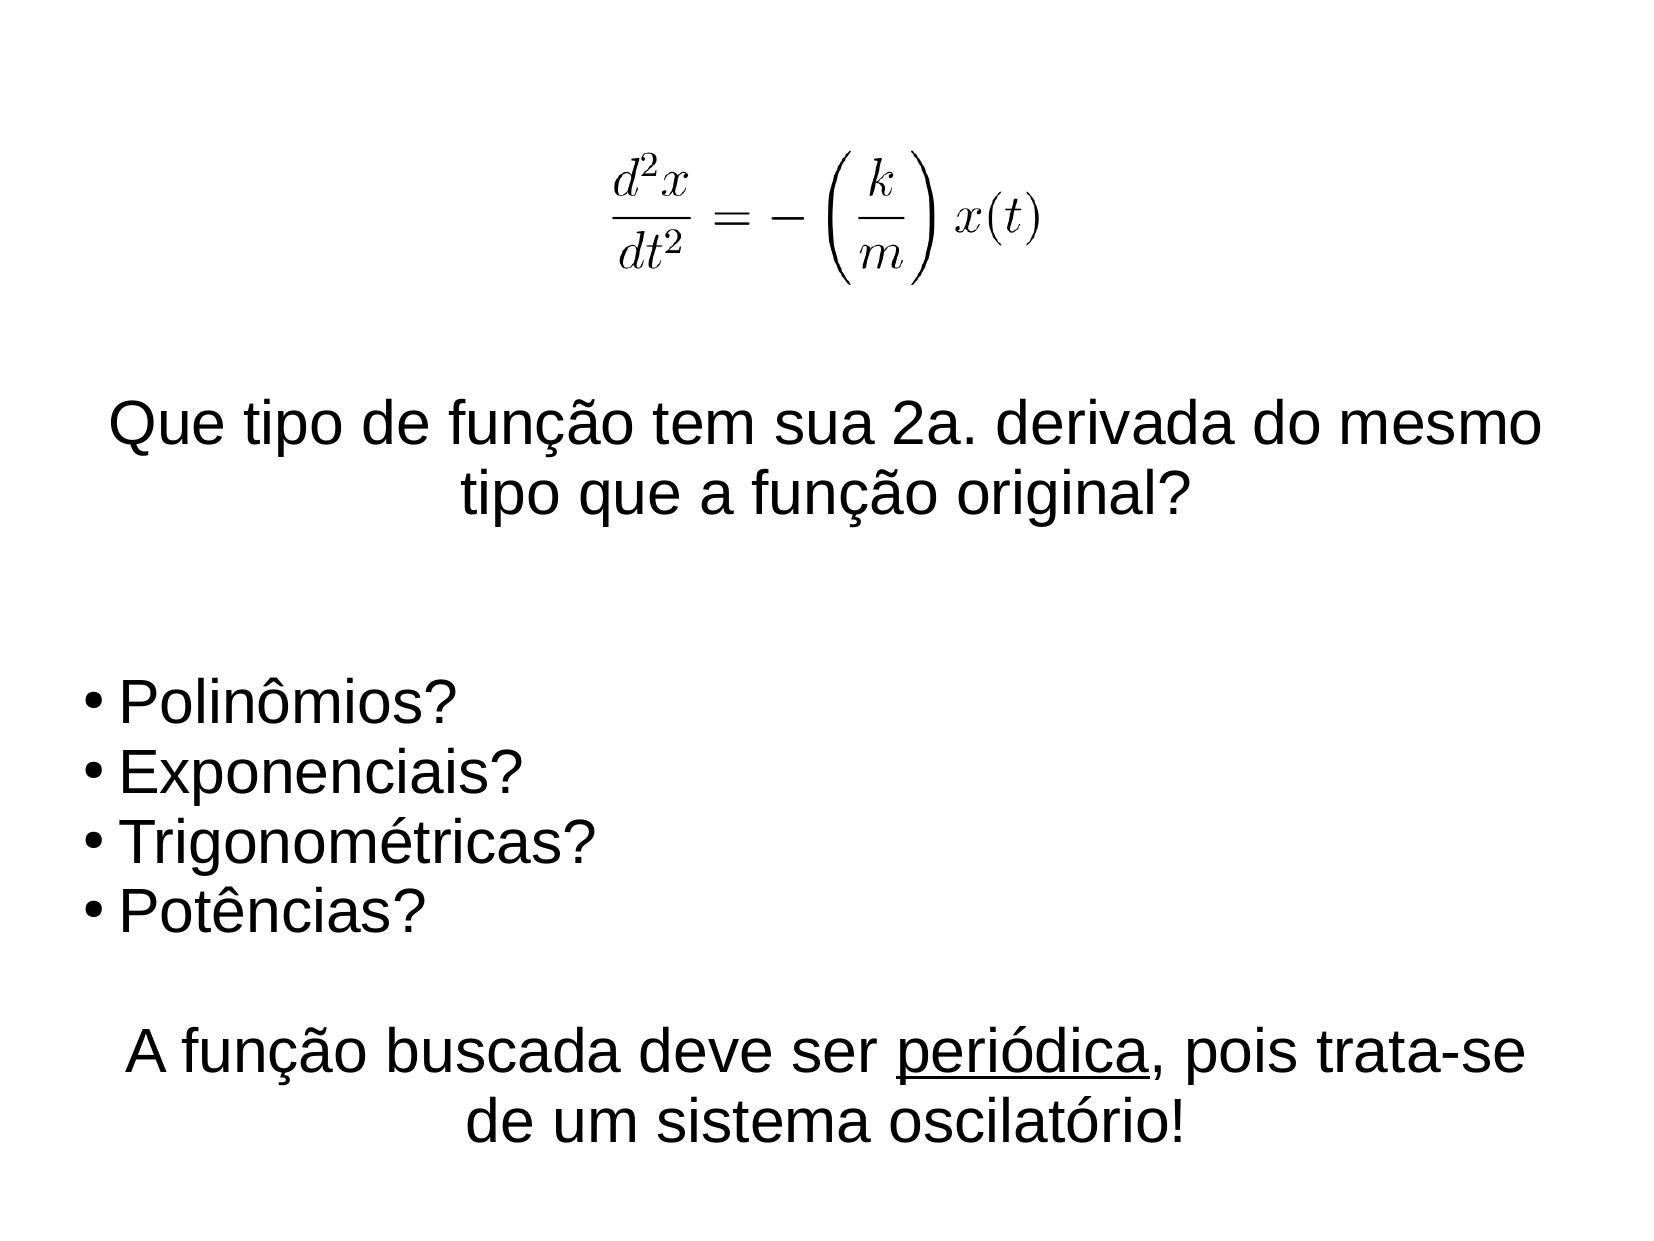

# Que tipo de função tem sua 2a. derivada do mesmo tipo que a função original?
Polinômios?
Exponenciais?
Trigonométricas?
Potências?
A função buscada deve ser periódica, pois trata-se de um sistema oscilatório!